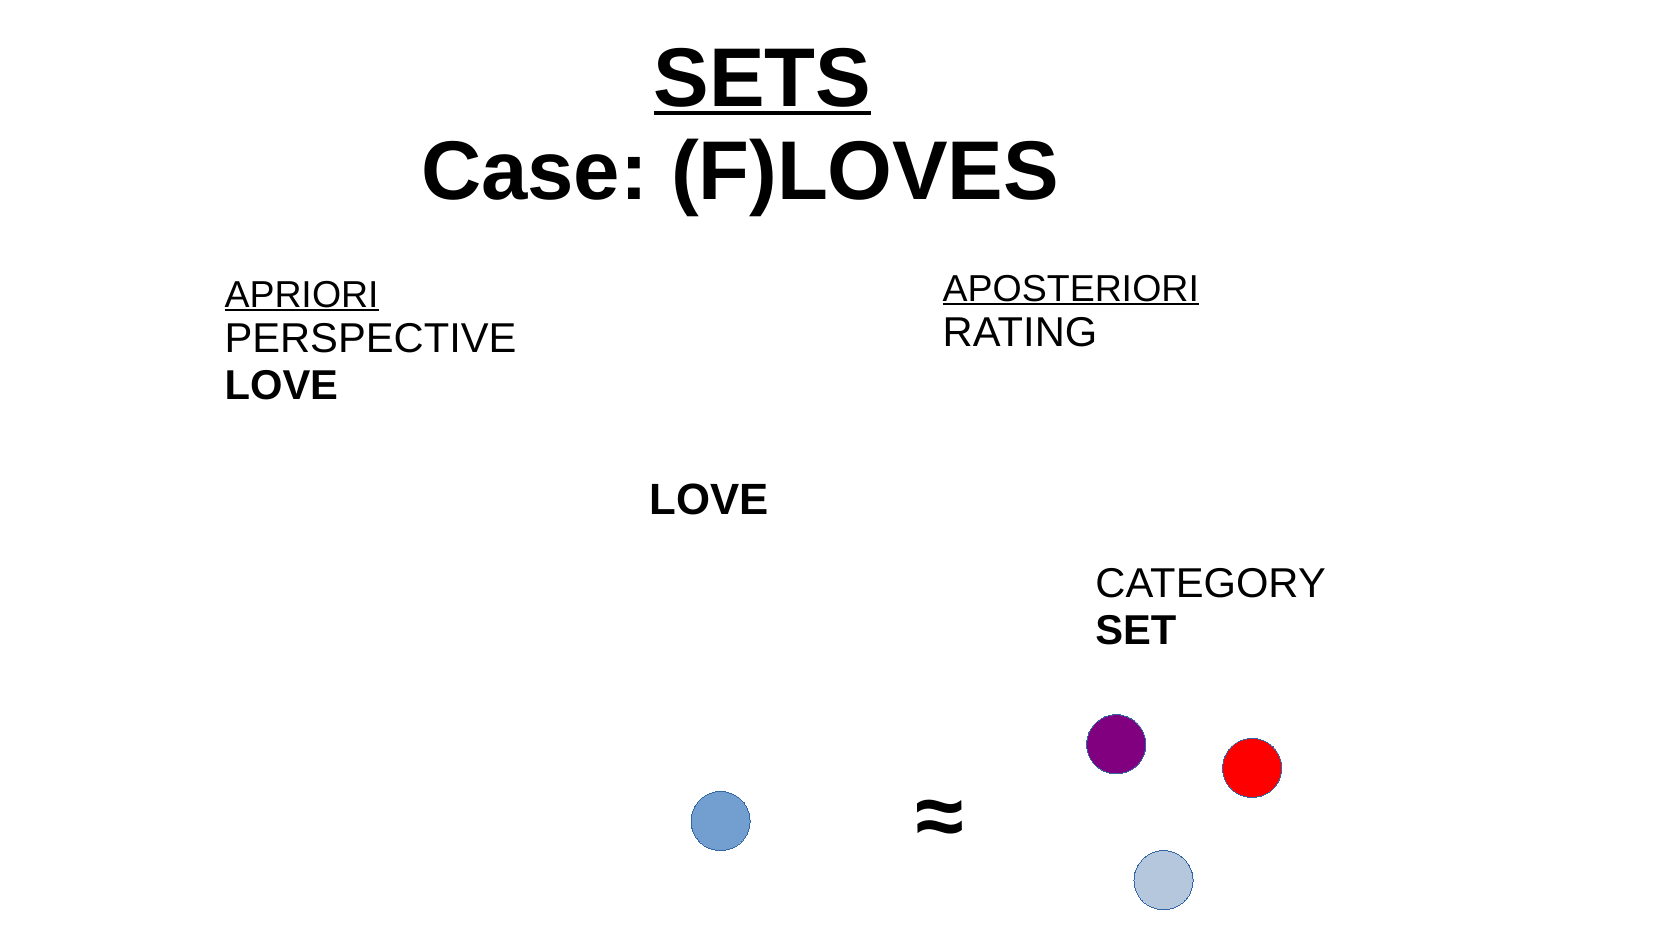

SETS
 Case: (F)LOVES
APOSTERIORI
RATING
APRIORI
PERSPECTIVE
LOVE
 LOVE
CATEGORY
SET
≈